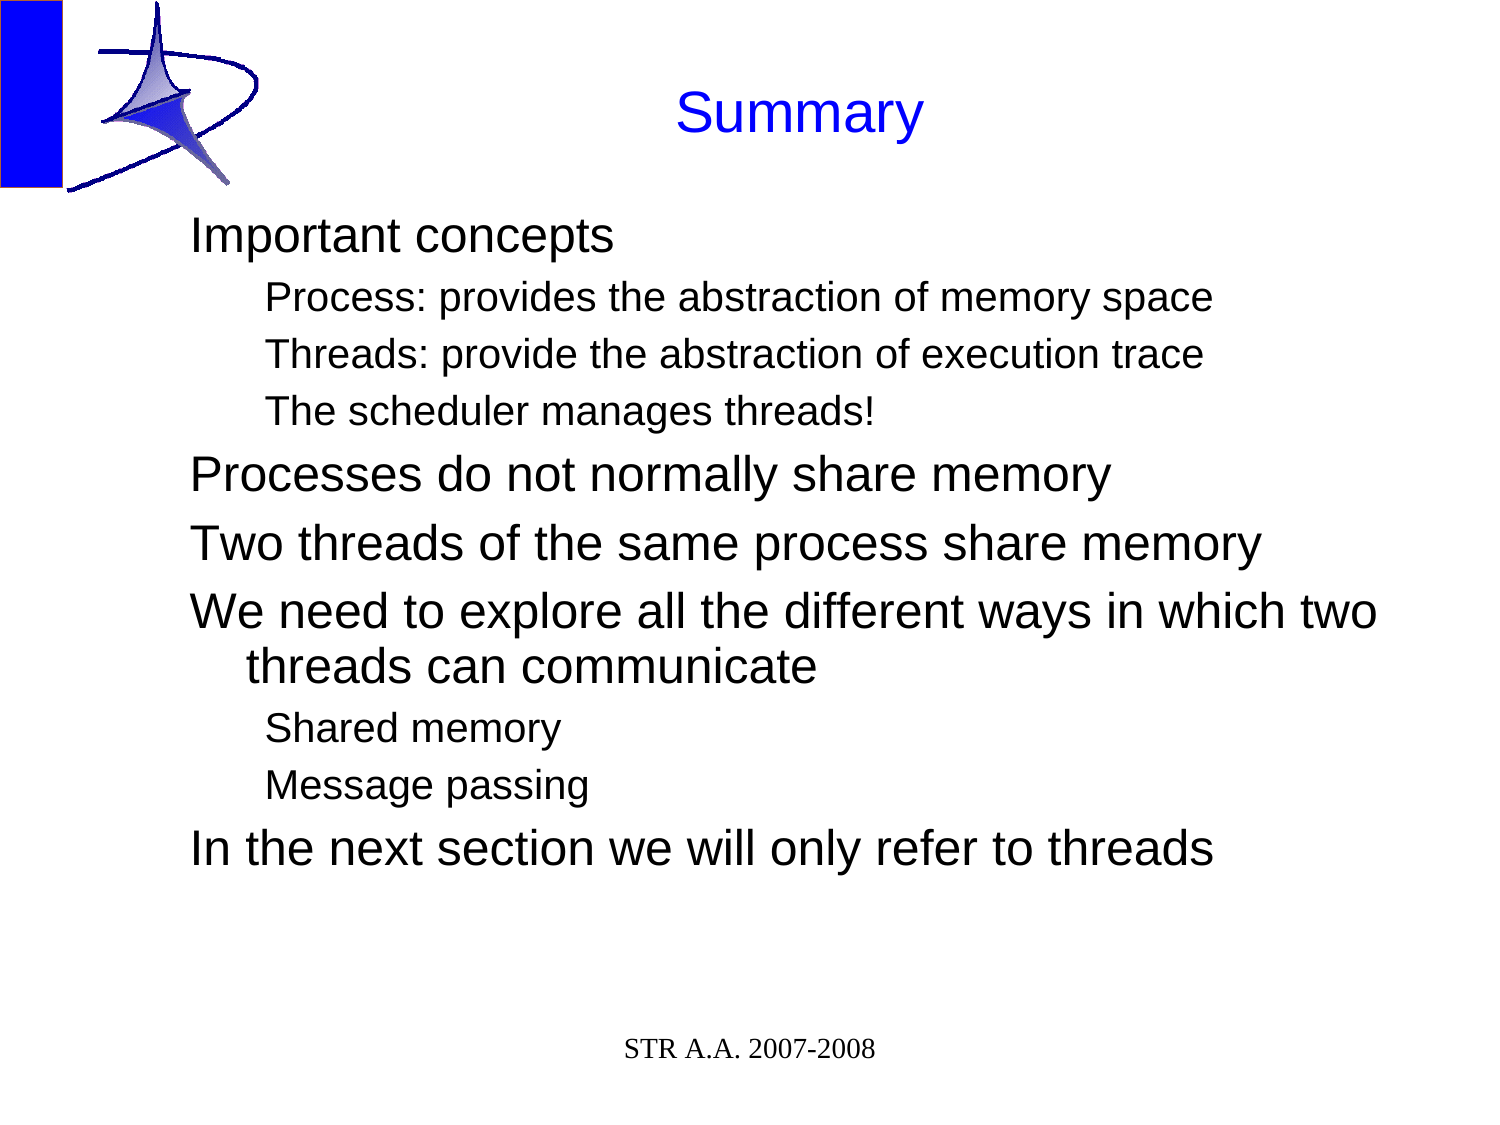

# Summary
Important concepts
Process: provides the abstraction of memory space
Threads: provide the abstraction of execution trace
The scheduler manages threads!
Processes do not normally share memory
Two threads of the same process share memory
We need to explore all the different ways in which two threads can communicate
Shared memory
Message passing
In the next section we will only refer to threads
STR A.A. 2007-2008